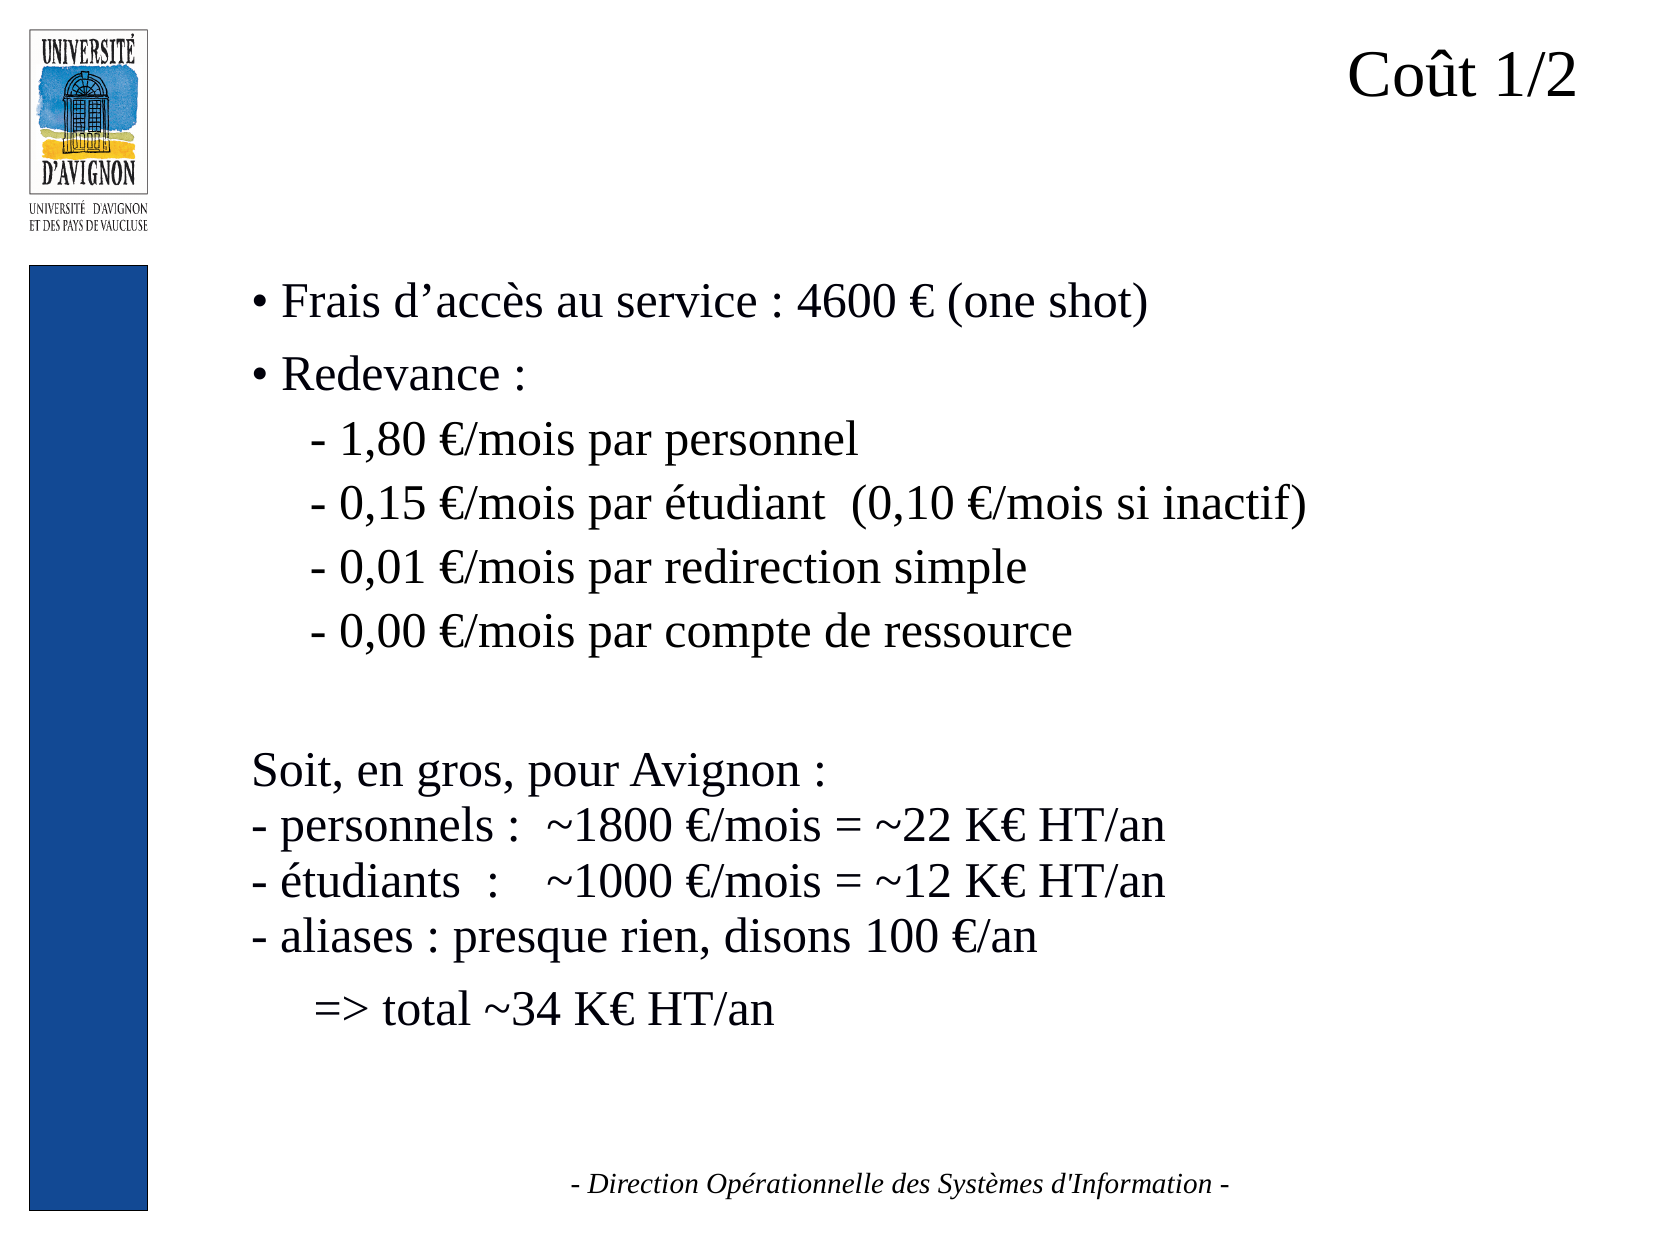

Coût 1/2
• Frais d’accès au service : 4600 € (one shot)
• Redevance :
- 1,80 €/mois par personnel
- 0,15 €/mois par étudiant (0,10 €/mois si inactif)
- 0,01 €/mois par redirection simple
- 0,00 €/mois par compte de ressource
Soit, en gros, pour Avignon :
- personnels :	~1800 €/mois = ~22 K€ HT/an
- étudiants :	~1000 €/mois = ~12 K€ HT/an
- aliases : presque rien, disons 100 €/an
 => total ~34 K€ HT/an
- Direction Opérationnelle des Systèmes d'Information -